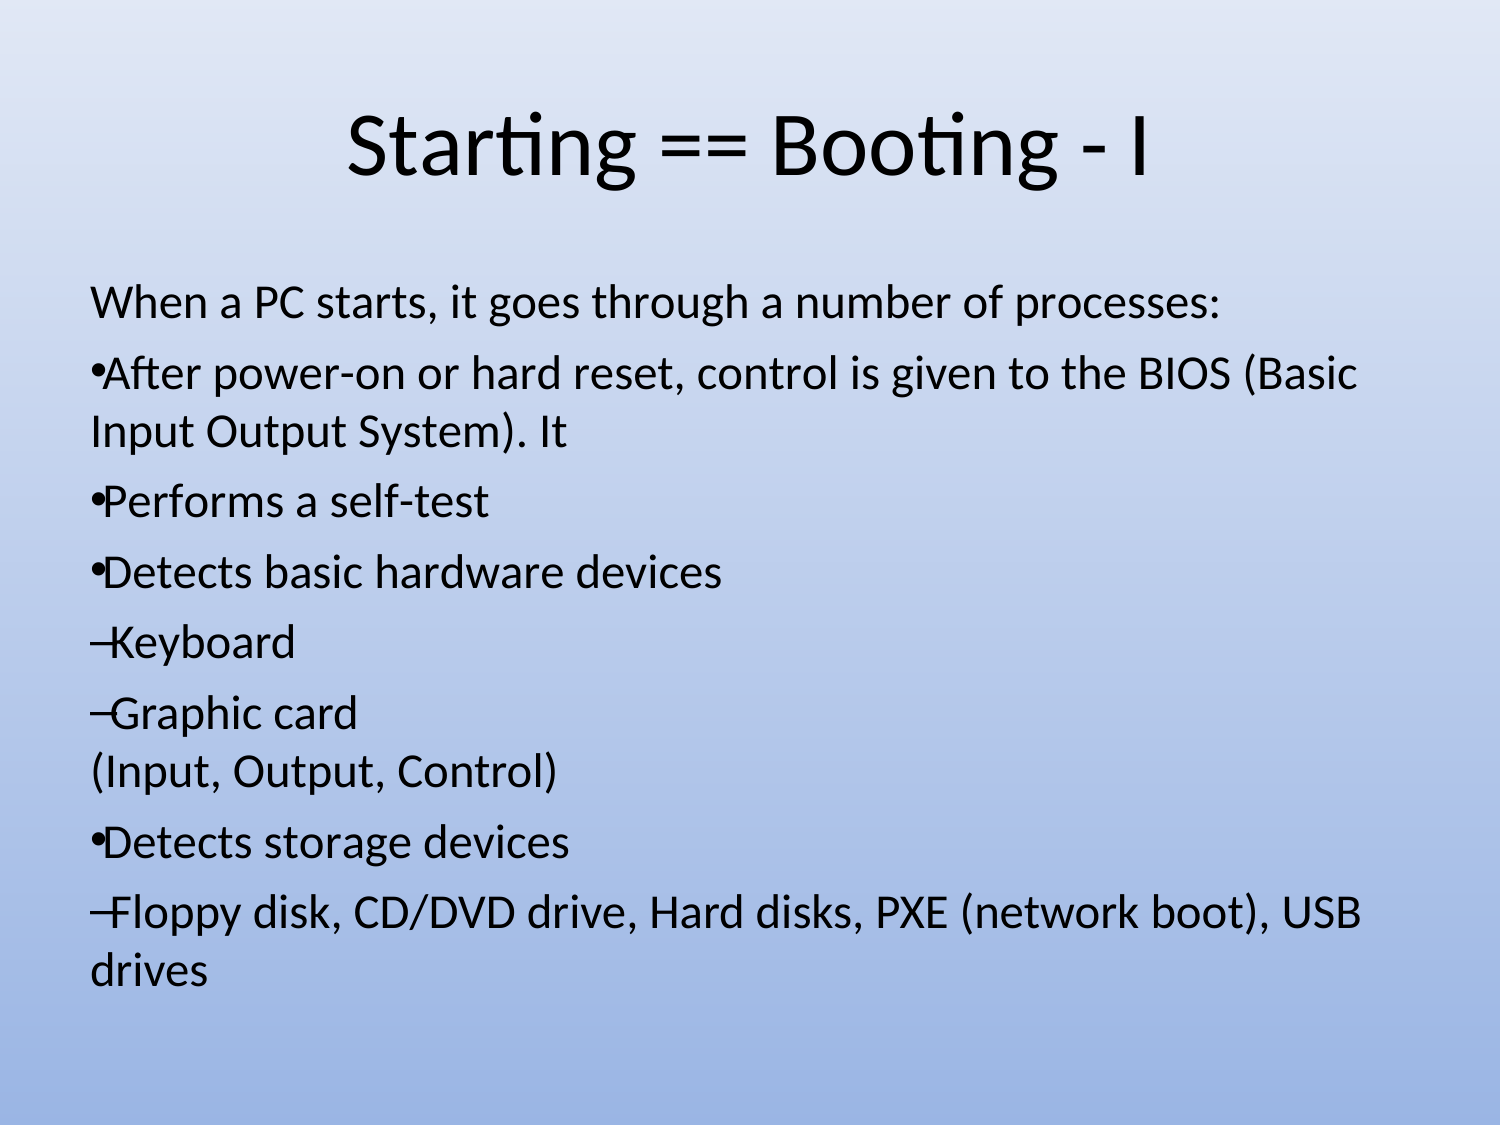

# Starting == Booting - I
When a PC starts, it goes through a number of processes:
After power-on or hard reset, control is given to the BIOS (Basic Input Output System). It
Performs a self-test
Detects basic hardware devices
Keyboard
Graphic card
(Input, Output, Control)
Detects storage devices
Floppy disk, CD/DVD drive, Hard disks, PXE (network boot), USB drives